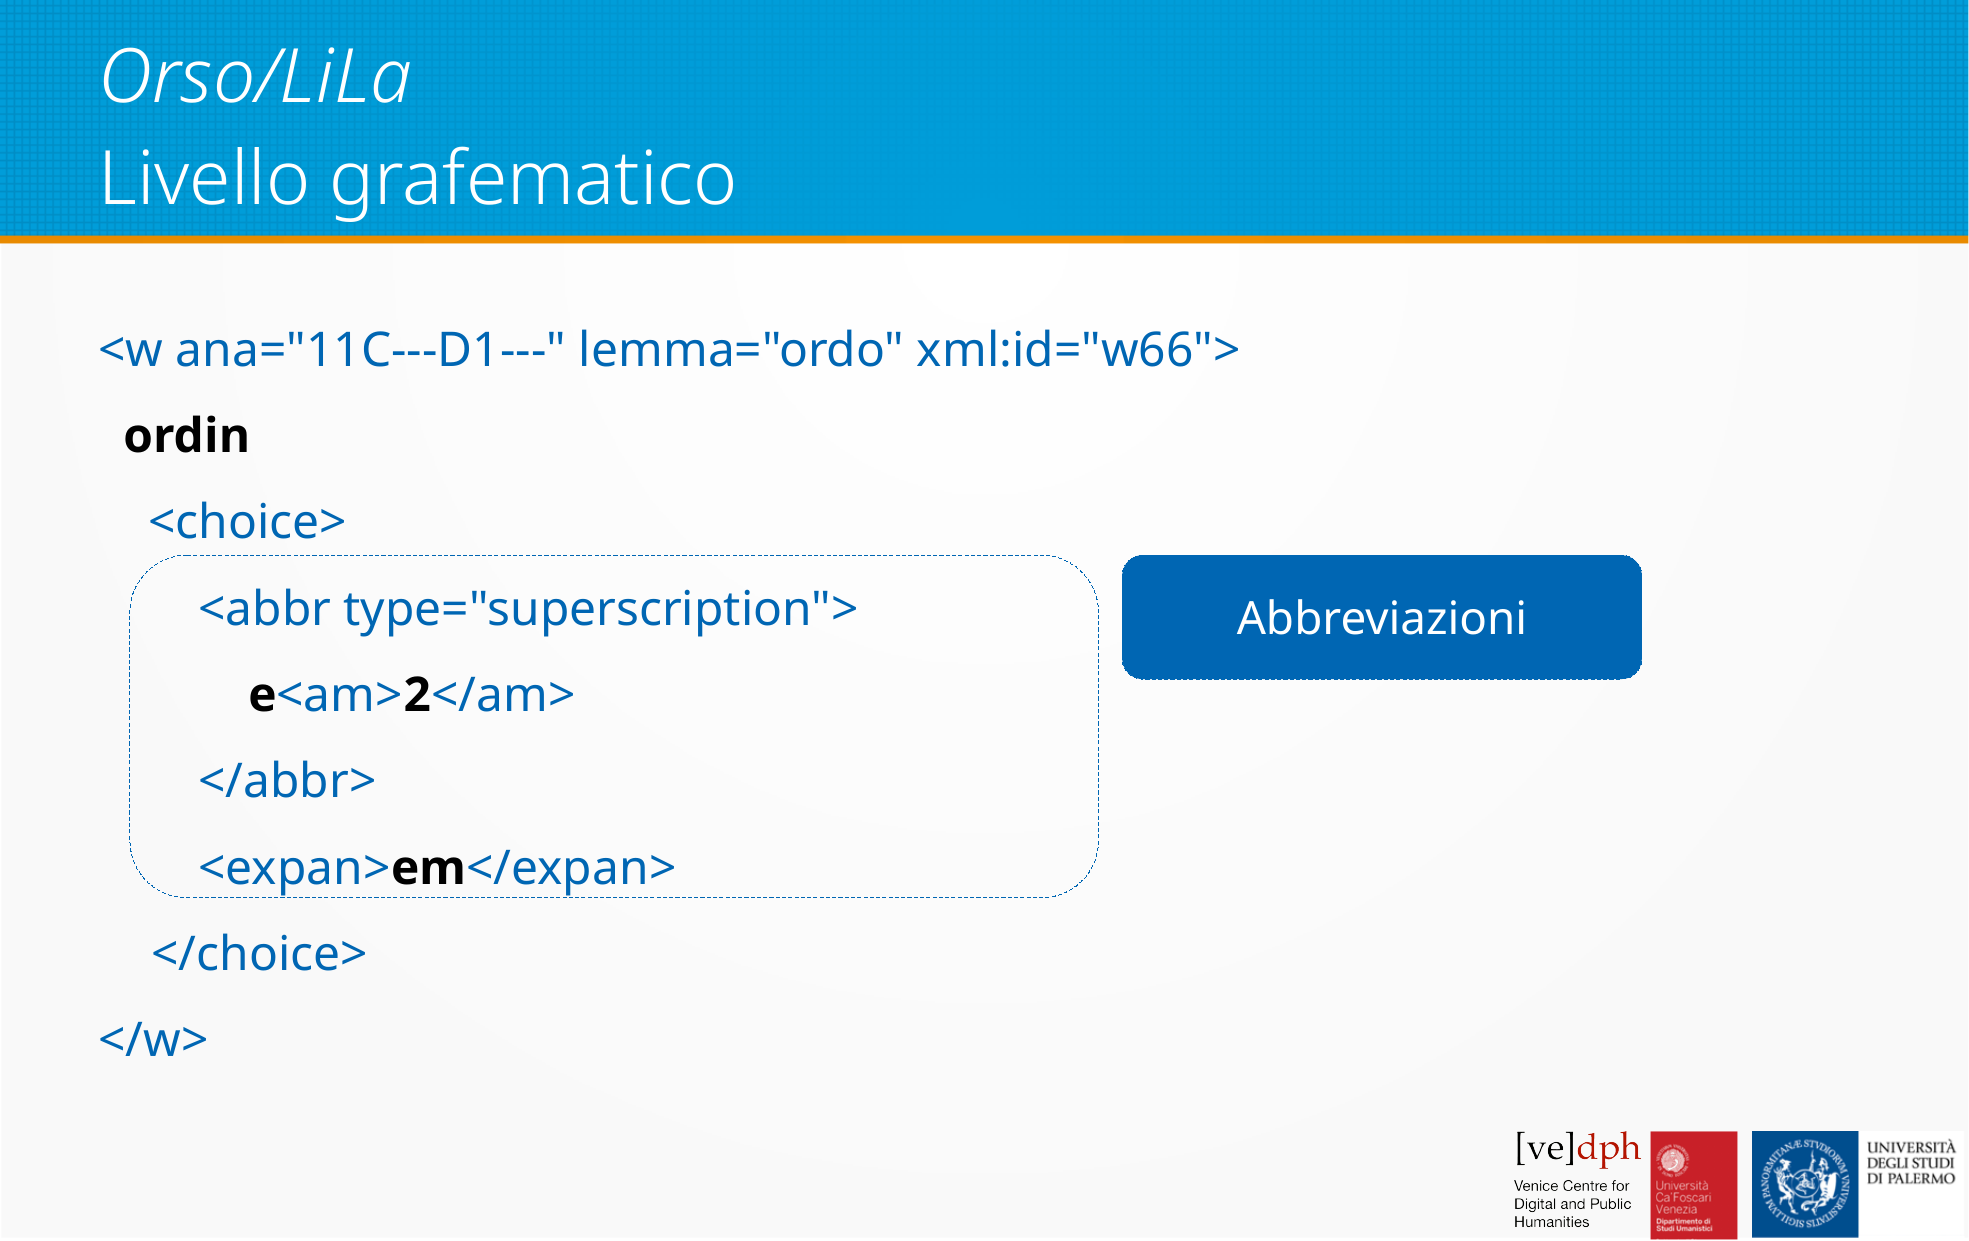

# Orso/LiLa Livello grafematico
<w ana="11C---D1---" lemma="ordo" xml:id="w66">
 ordin
 <choice>
 <abbr type="superscription">
 e<am>2</am>
 </abbr>
 <expan>em</expan>
	</choice>
</w>
Abbreviazioni